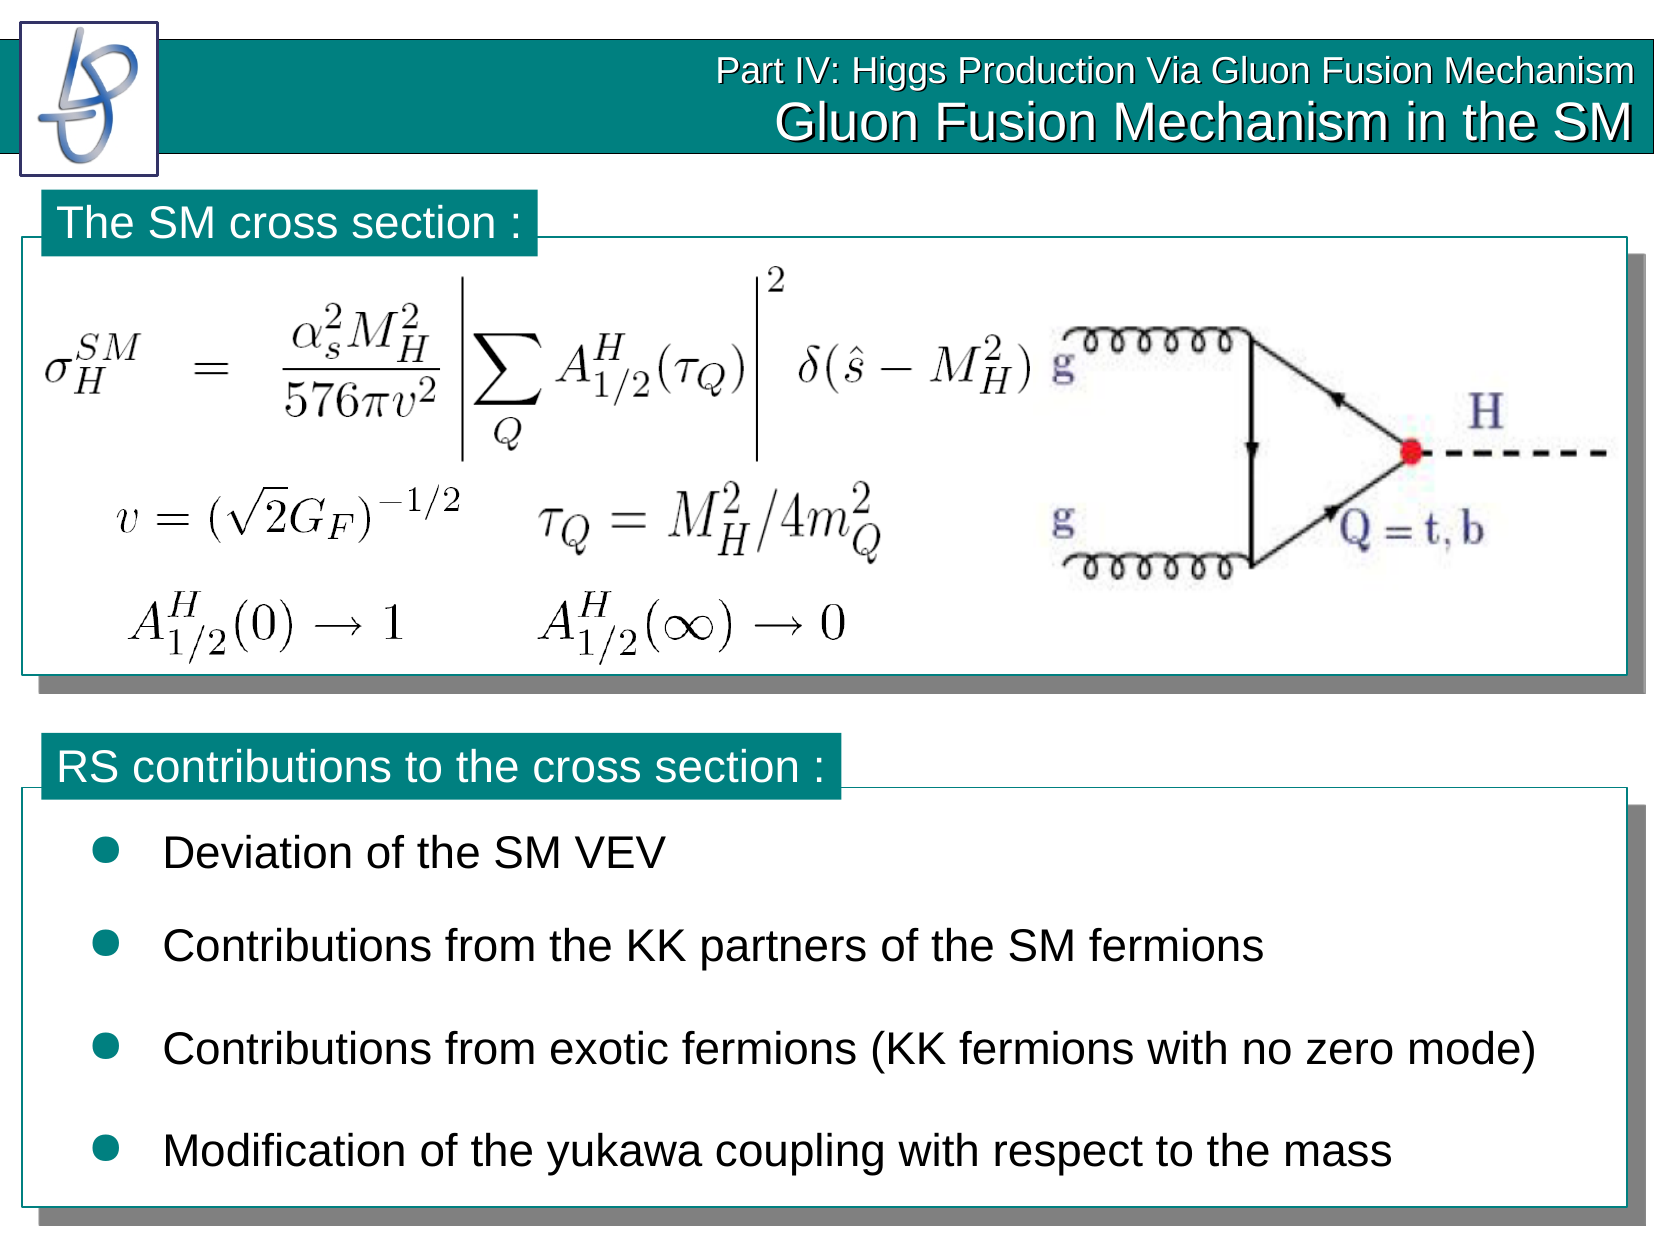

Part IV: Higgs Production Via Gluon Fusion Mechanism
Gluon Fusion Mechanism in the SM
The SM cross section :
RS contributions to the cross section :
 Deviation of the SM VEV
 Contributions from the KK partners of the SM fermions
 Contributions from exotic fermions (KK fermions with no zero mode)
 Modification of the yukawa coupling with respect to the mass